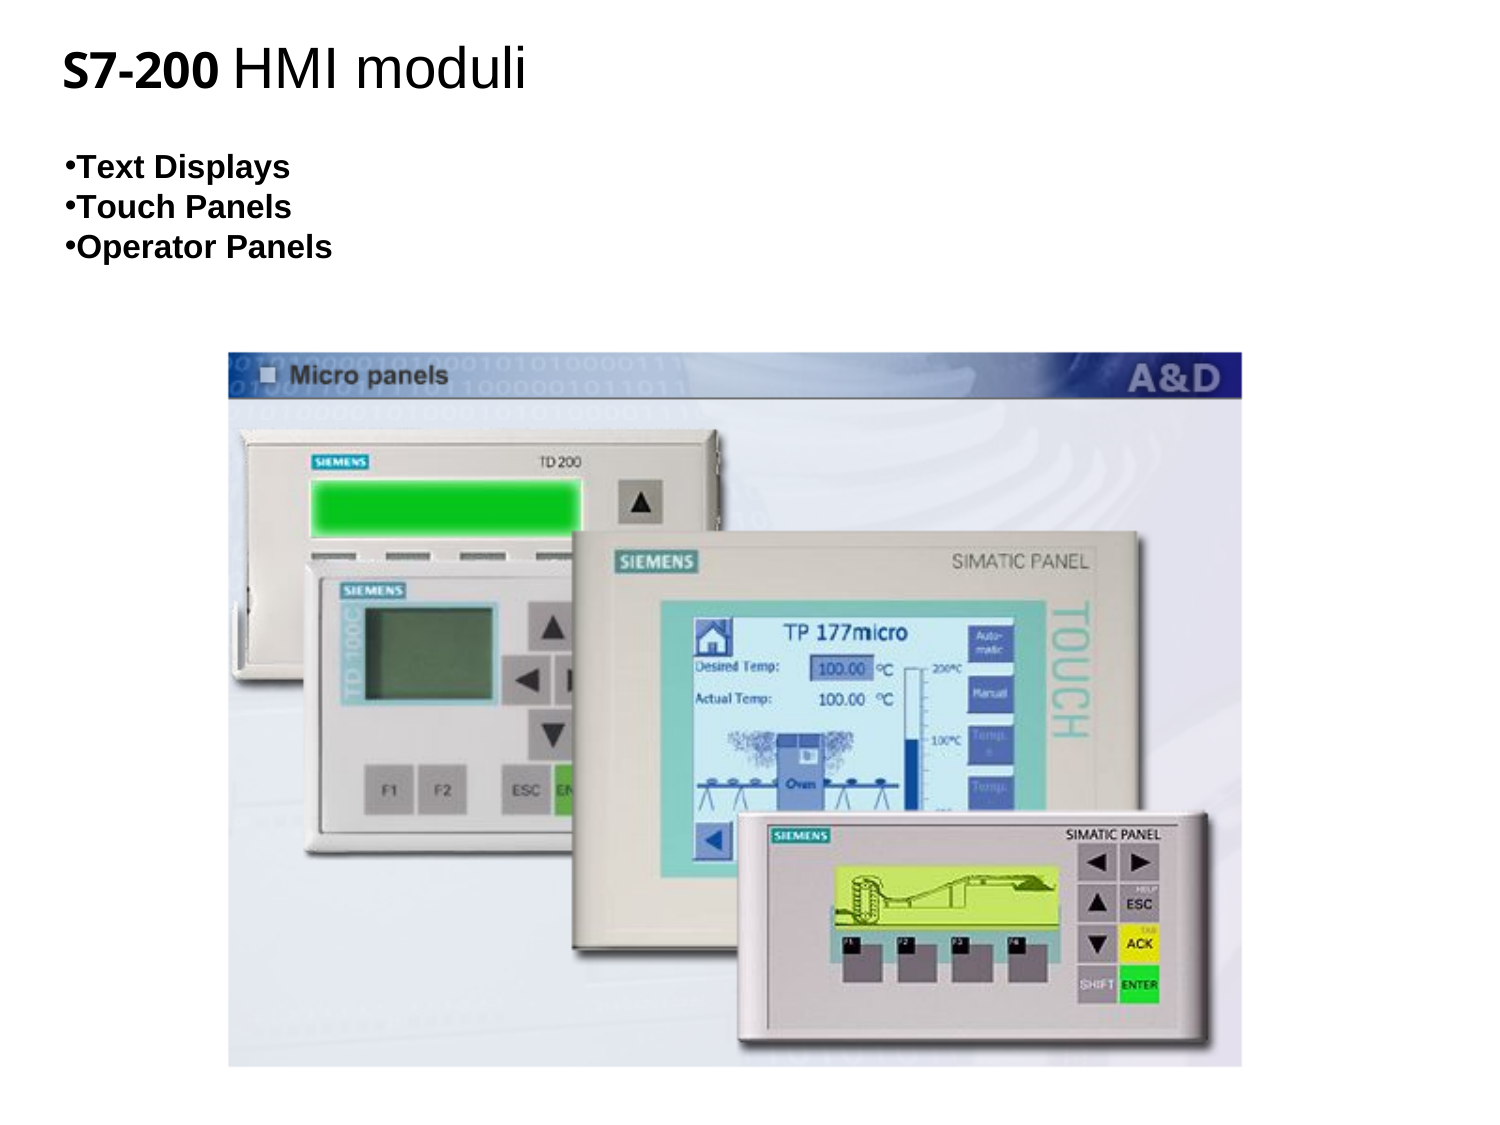

S7-200 HMI moduli
Text Displays
Touch Panels
Operator Panels